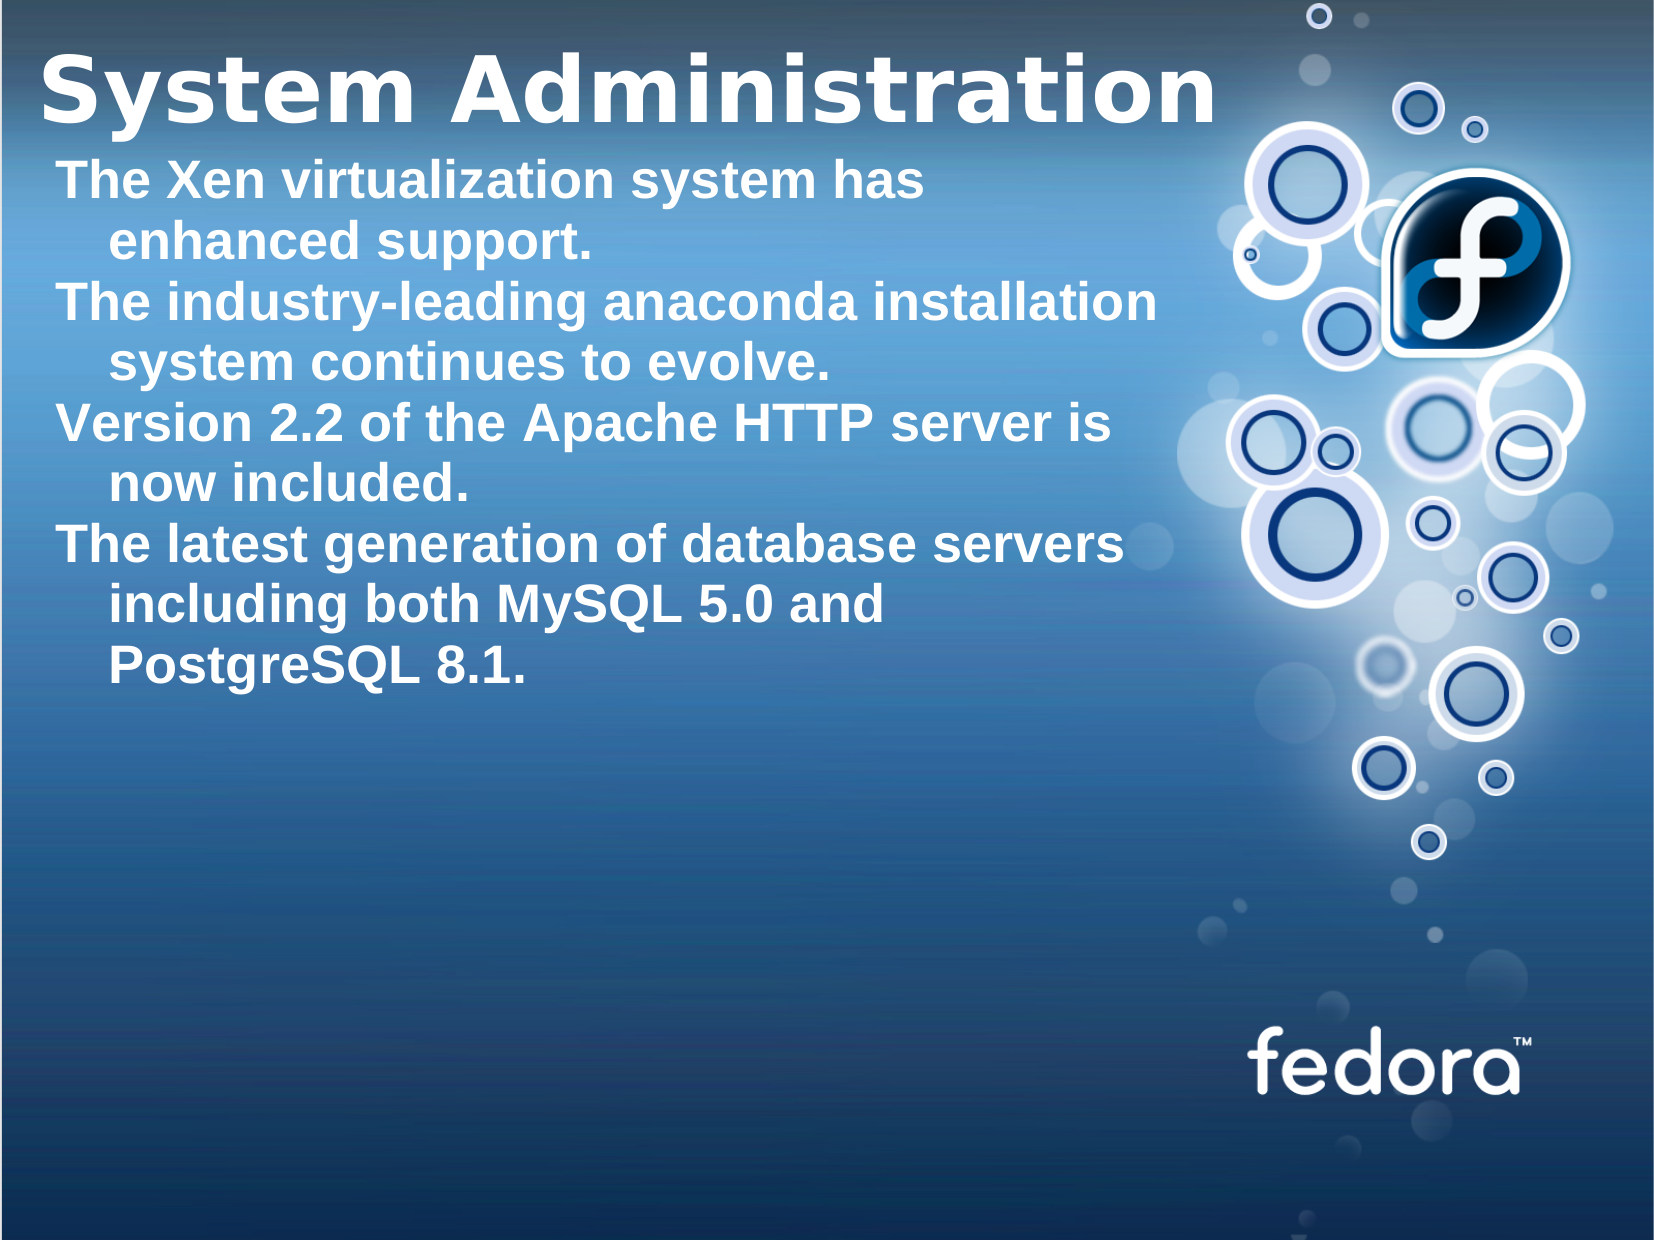

# System Administration
The Xen virtualization system has enhanced support.
The industry-leading anaconda installation system continues to evolve.
Version 2.2 of the Apache HTTP server is now included.
The latest generation of database servers including both MySQL 5.0 and PostgreSQL 8.1.